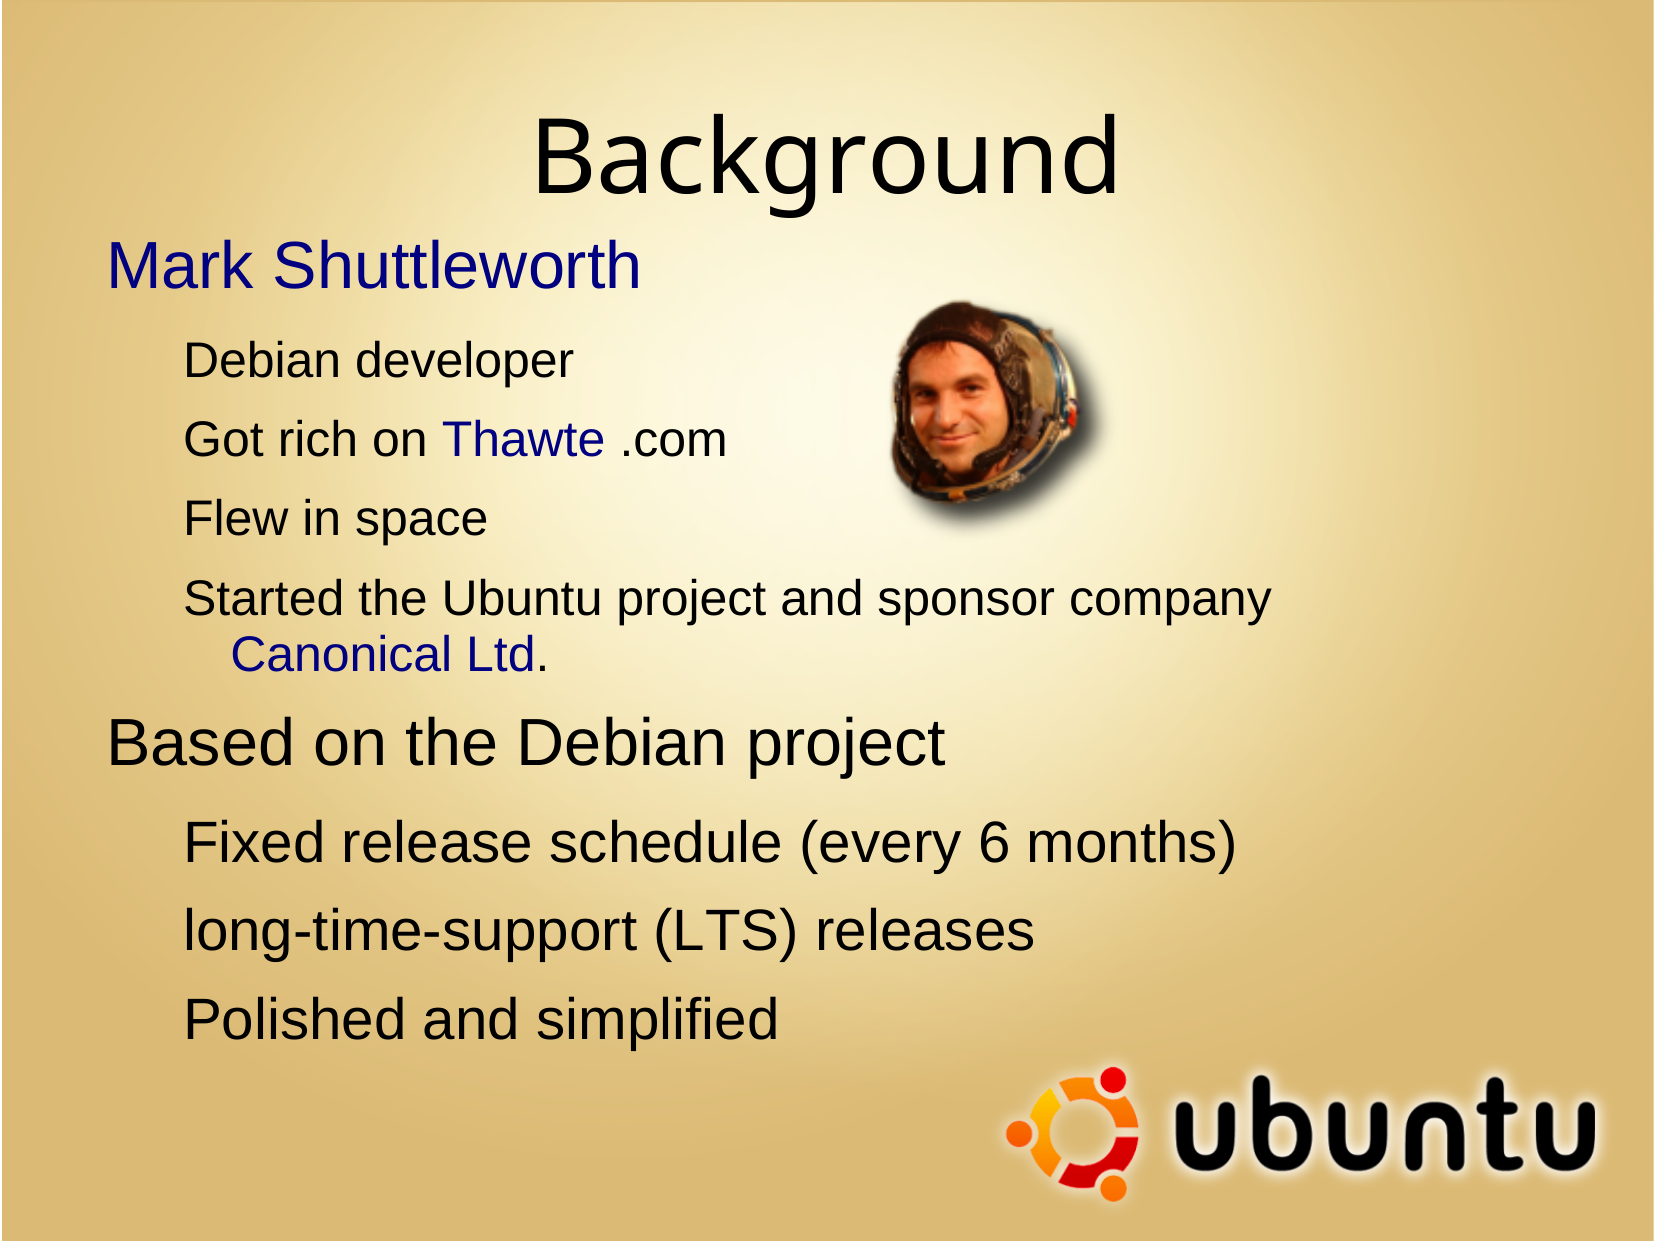

# Background
Mark Shuttleworth
Debian developer
Got rich on Thawte .com
Flew in space
Started the Ubuntu project and sponsor company Canonical Ltd.
Based on the Debian project
Fixed release schedule (every 6 months)
long-time-support (LTS) releases
Polished and simplified